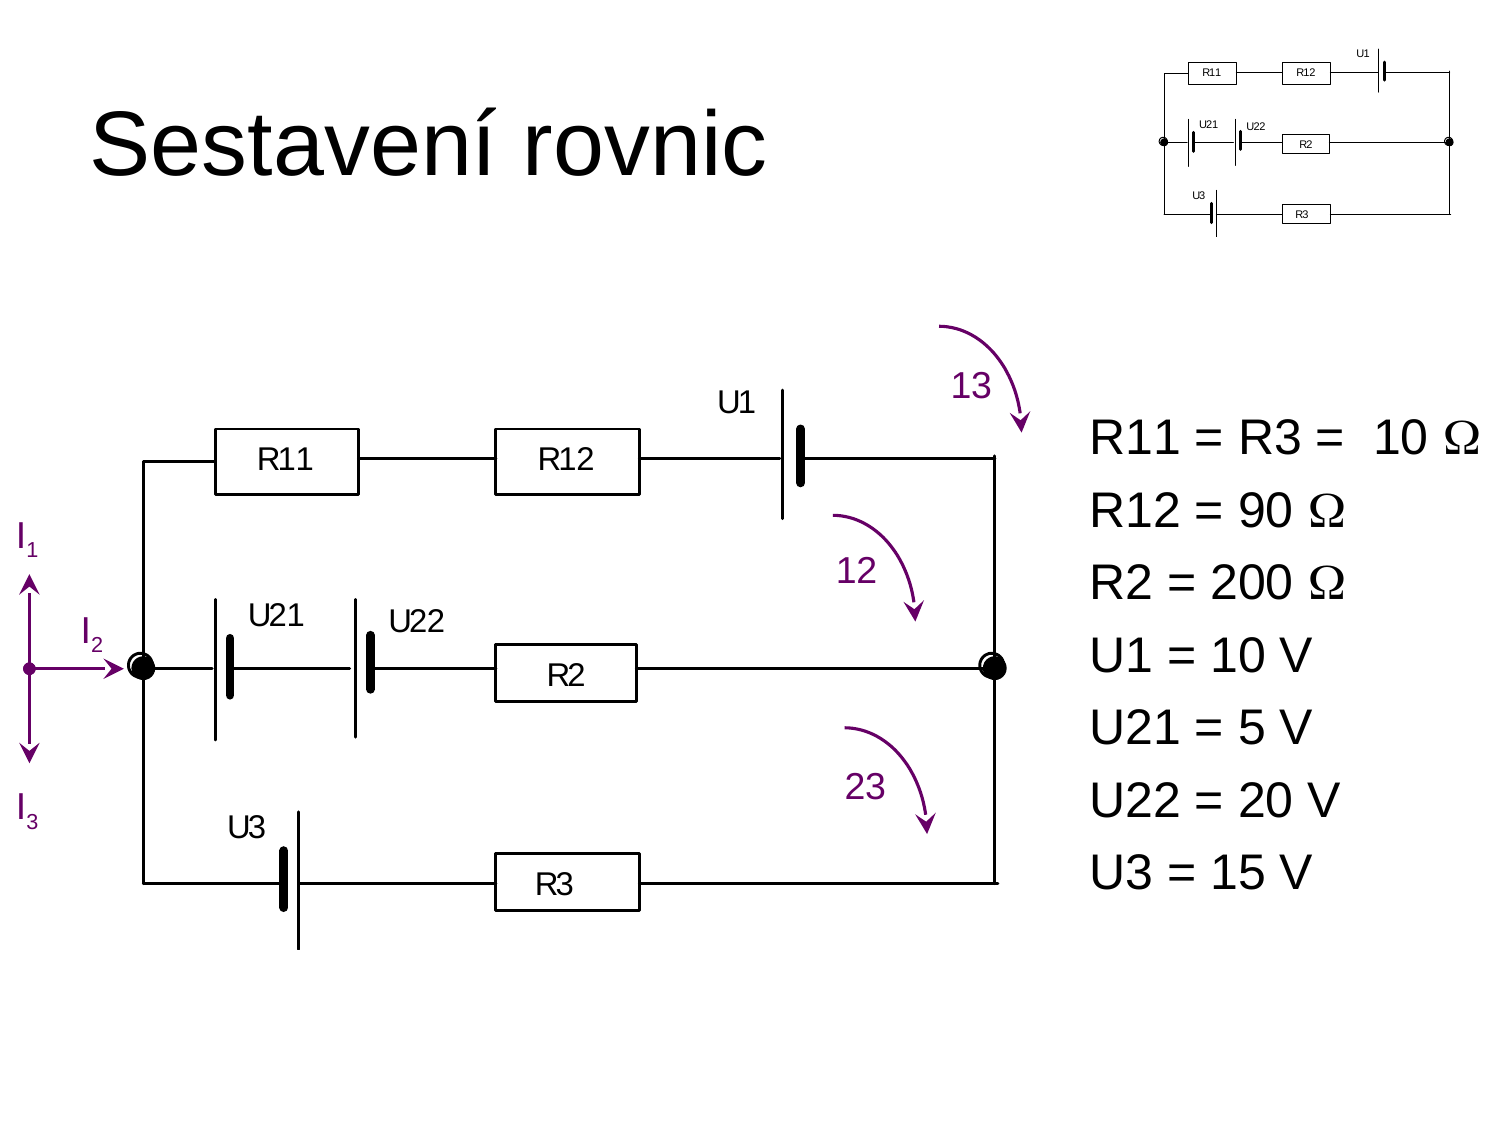

# Sestavení rovnic
13
R11 = R3 = 10 
R12 = 90 
R2 = 200 
U1 = 10 V
U21 = 5 V
U22 = 20 V
U3 = 15 V
I1
12
I2
23
I3